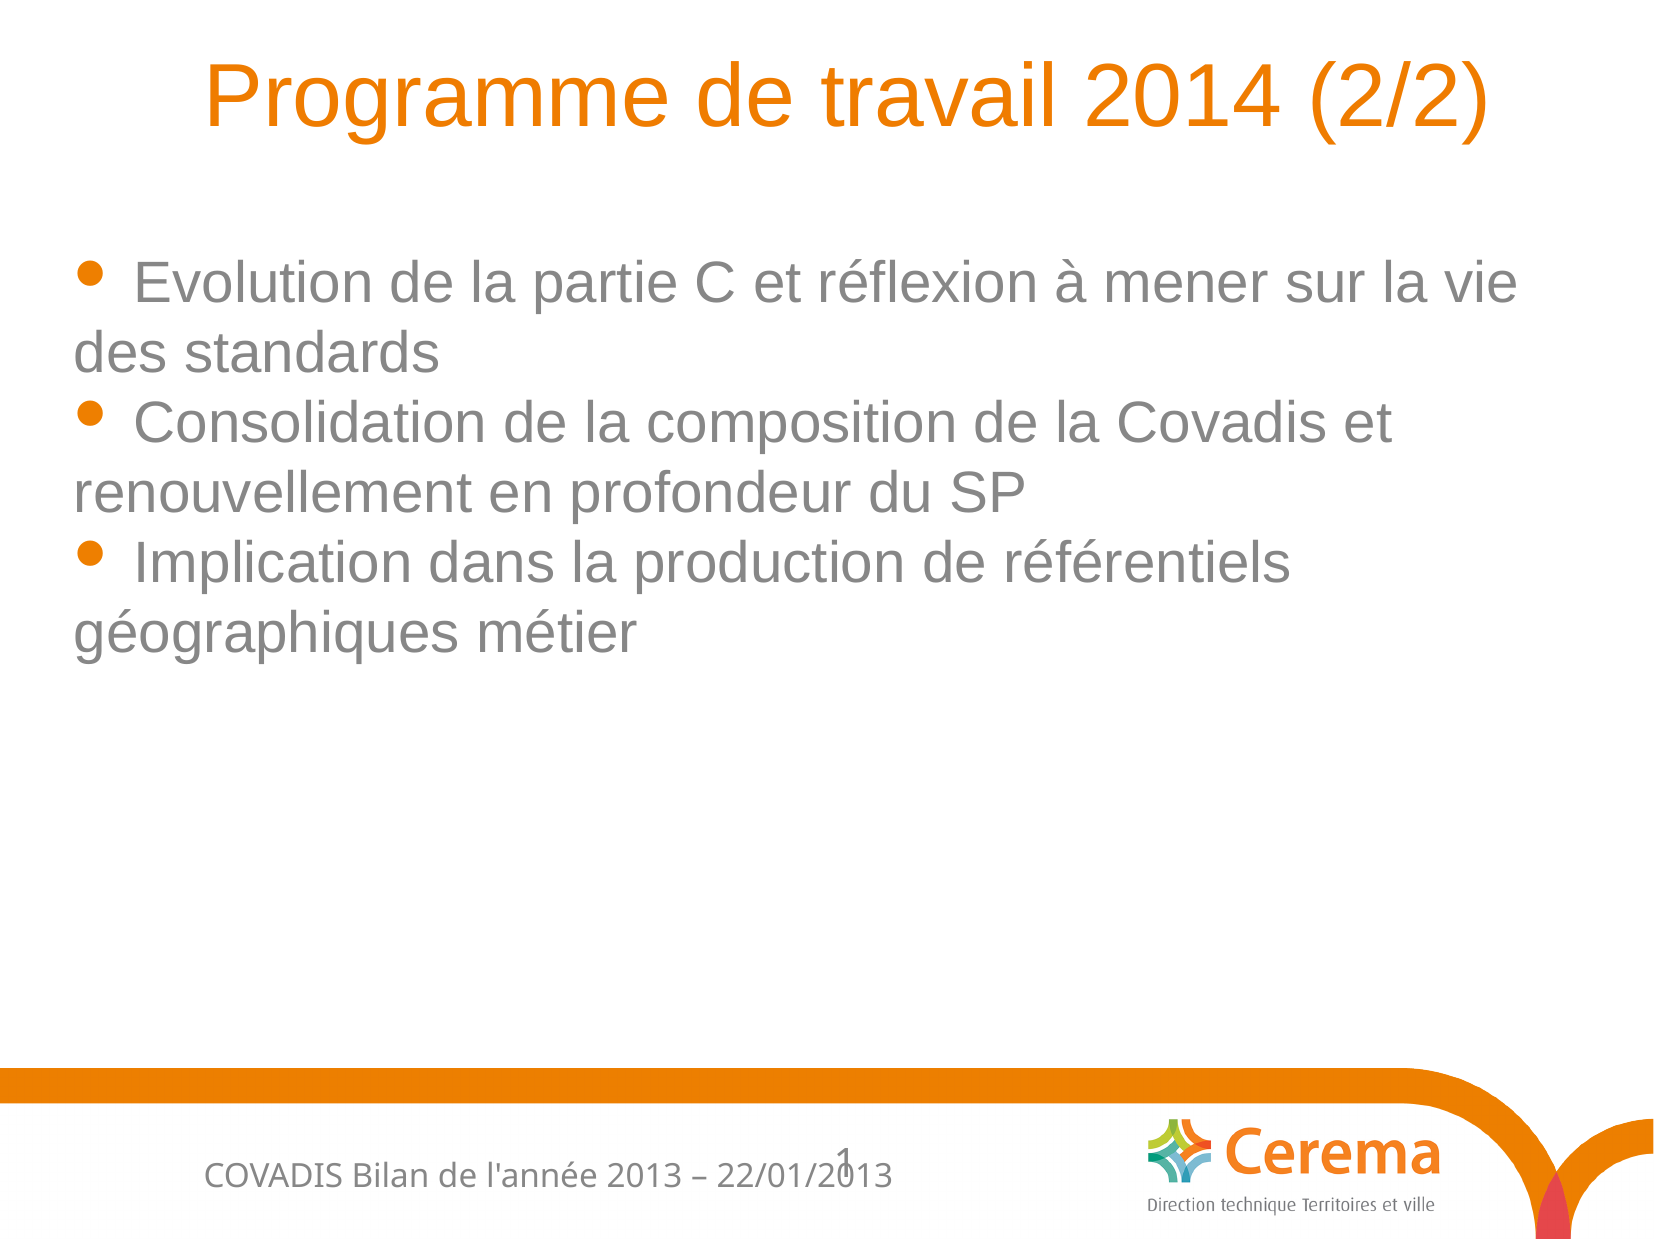

Programme de travail 2014 (2/2)
 Evolution de la partie C et réflexion à mener sur la vie des standards
 Consolidation de la composition de la Covadis et renouvellement en profondeur du SP
 Implication dans la production de référentiels géographiques métier
1
COVADIS Bilan de l'année 2013 – 22/01/2013